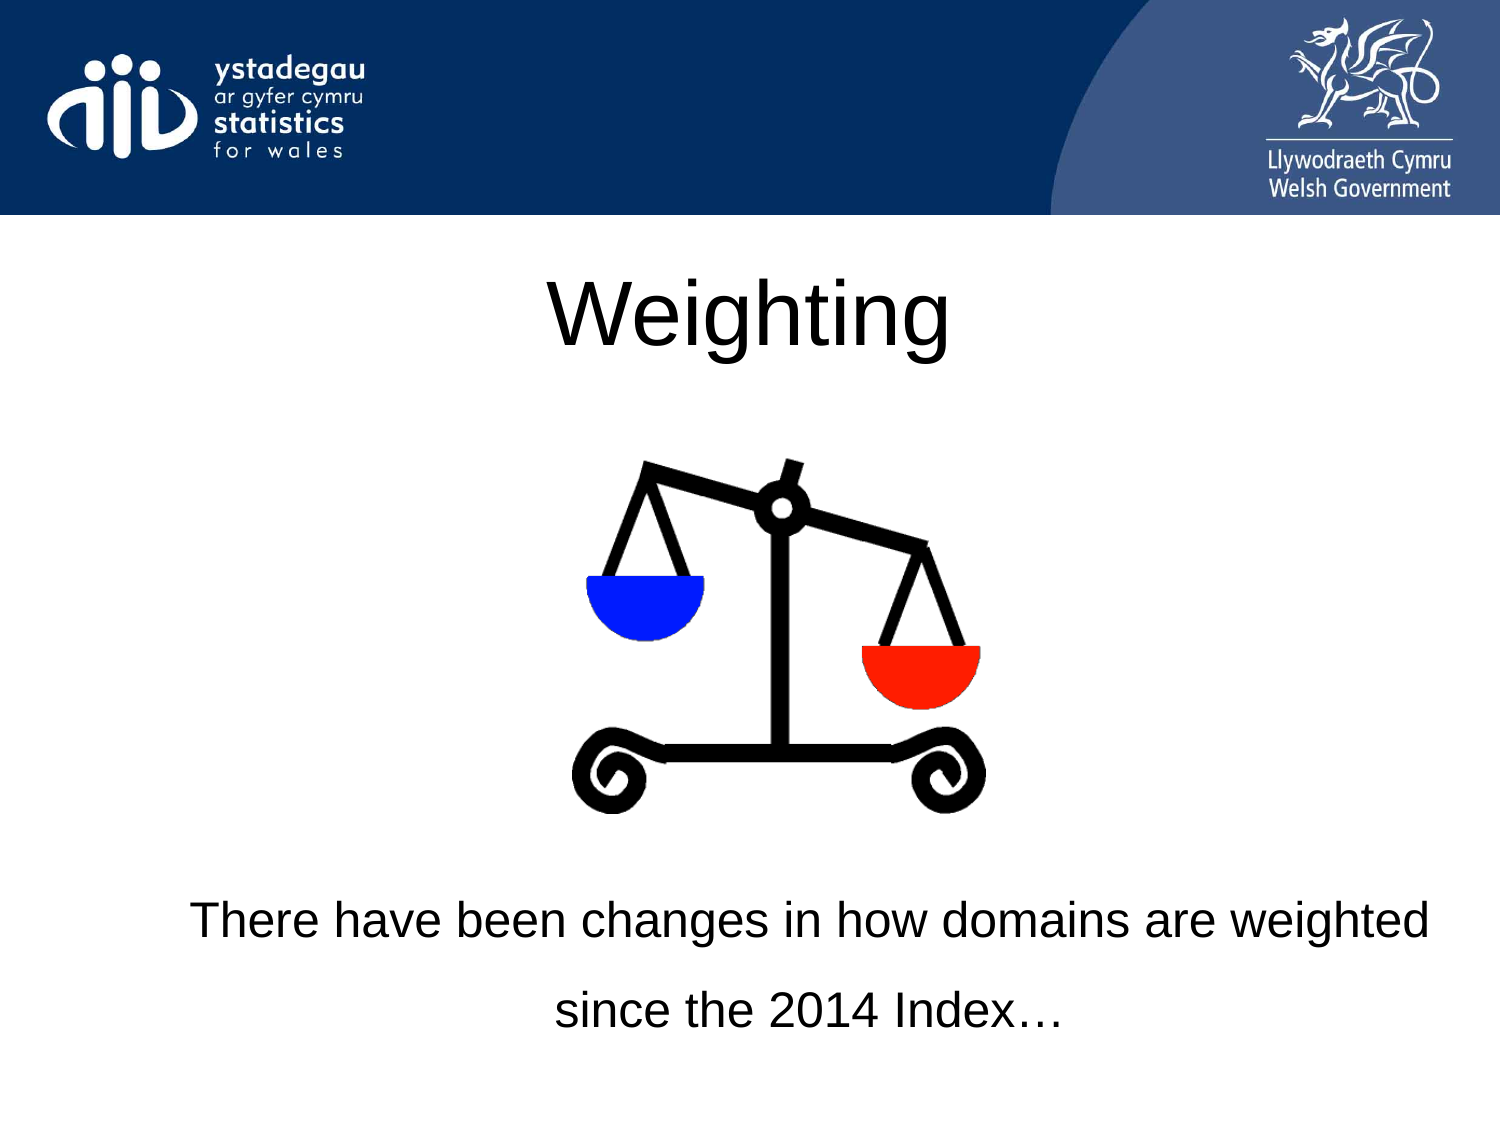

# Weighting
There have been changes in how domains are weighted since the 2014 Index…